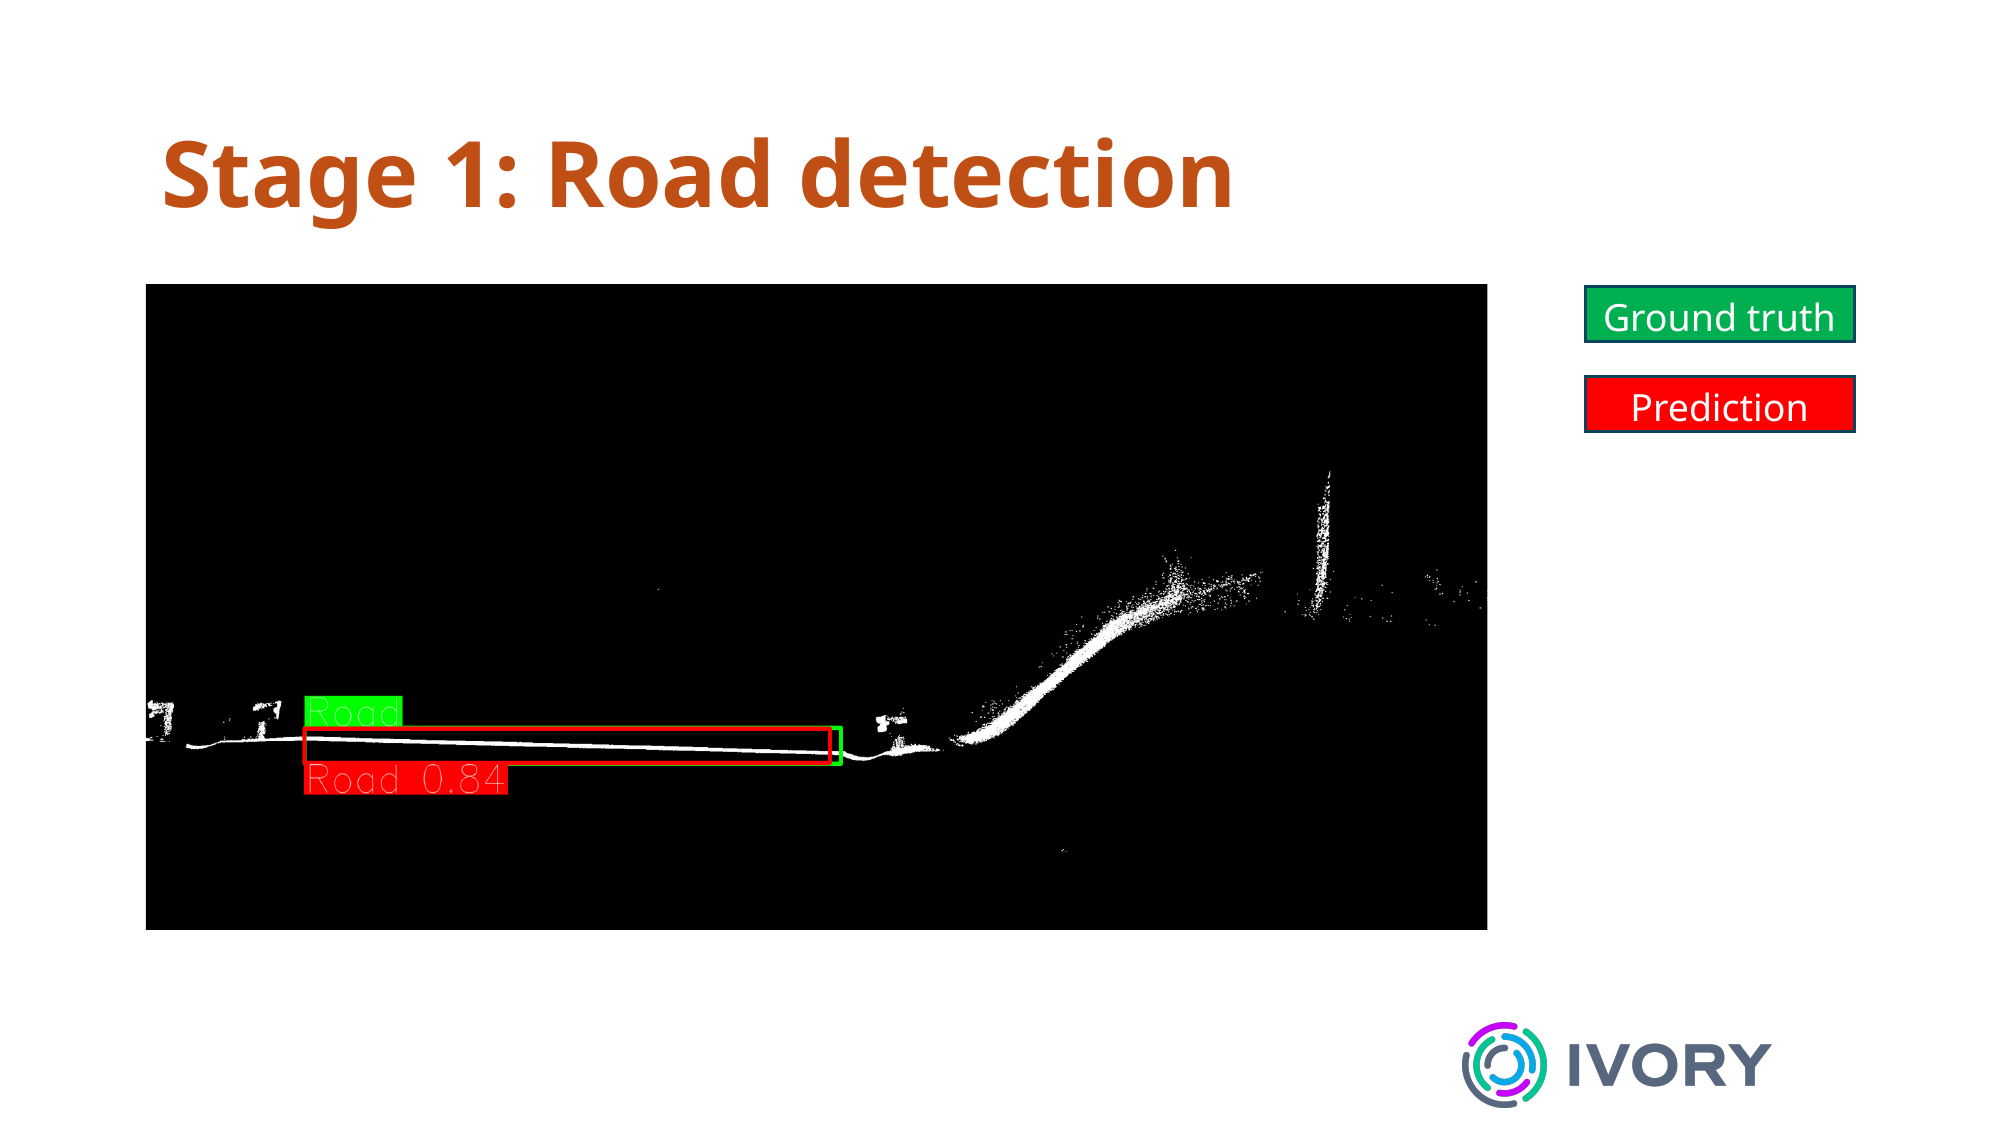

Stage 1: Road detection
Ground truth
Prediction